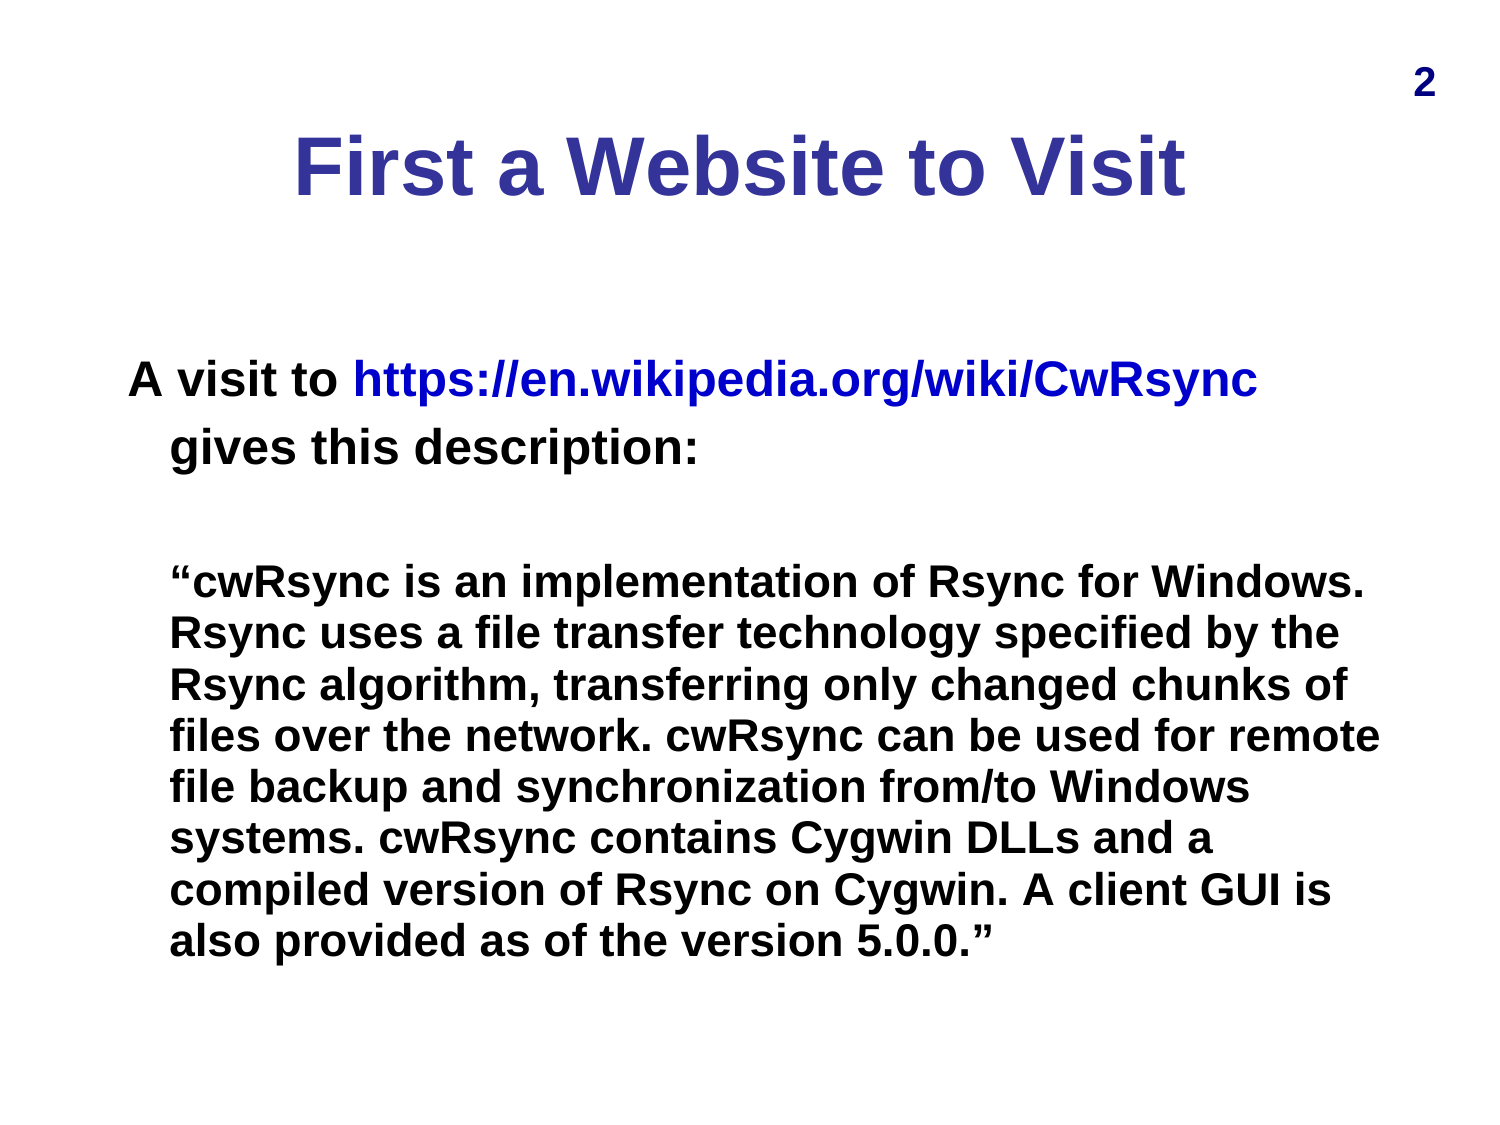

2
# First a Website to Visit
A visit to https://en.wikipedia.org/wiki/CwRsync
gives this description:
“cwRsync is an implementation of Rsync for Windows. Rsync uses a file transfer technology specified by the Rsync algorithm, transferring only changed chunks of files over the network. cwRsync can be used for remote file backup and synchronization from/to Windows systems. cwRsync contains Cygwin DLLs and a compiled version of Rsync on Cygwin. A client GUI is also provided as of the version 5.0.0.”